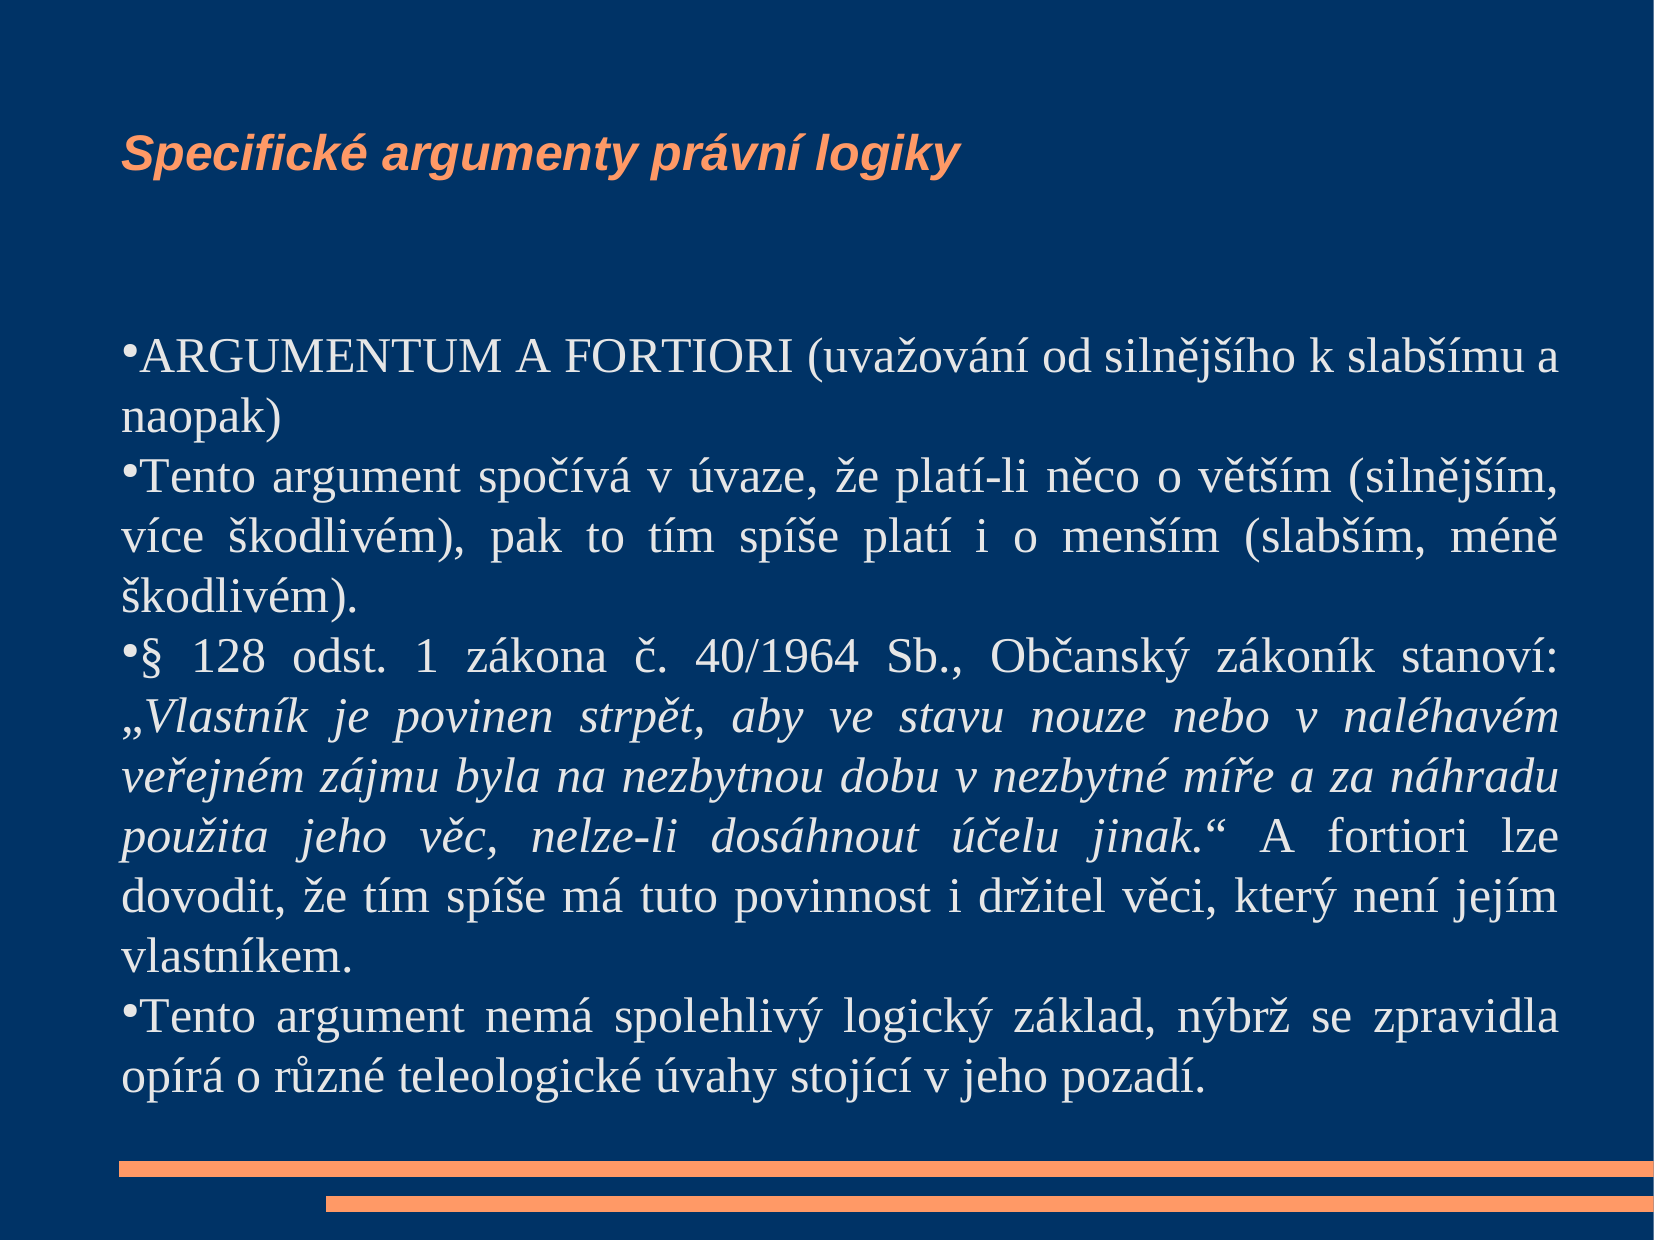

# Specifické argumenty právní logiky
ARGUMENTUM A FORTIORI (uvažování od silnějšího k slabšímu a naopak)
Tento argument spočívá v úvaze, že platí-li něco o větším (silnějším, více škodlivém), pak to tím spíše platí i o menším (slabším, méně škodlivém).
§ 128 odst. 1 zákona č. 40/1964 Sb., Občanský zákoník stanoví: „Vlastník je povinen strpět, aby ve stavu nouze nebo v naléhavém veřejném zájmu byla na nezbytnou dobu v nezbytné míře a za náhradu použita jeho věc, nelze-li dosáhnout účelu jinak.“ A fortiori lze dovodit, že tím spíše má tuto povinnost i držitel věci, který není jejím vlastníkem.
Tento argument nemá spolehlivý logický základ, nýbrž se zpravidla opírá o různé teleologické úvahy stojící v jeho pozadí.